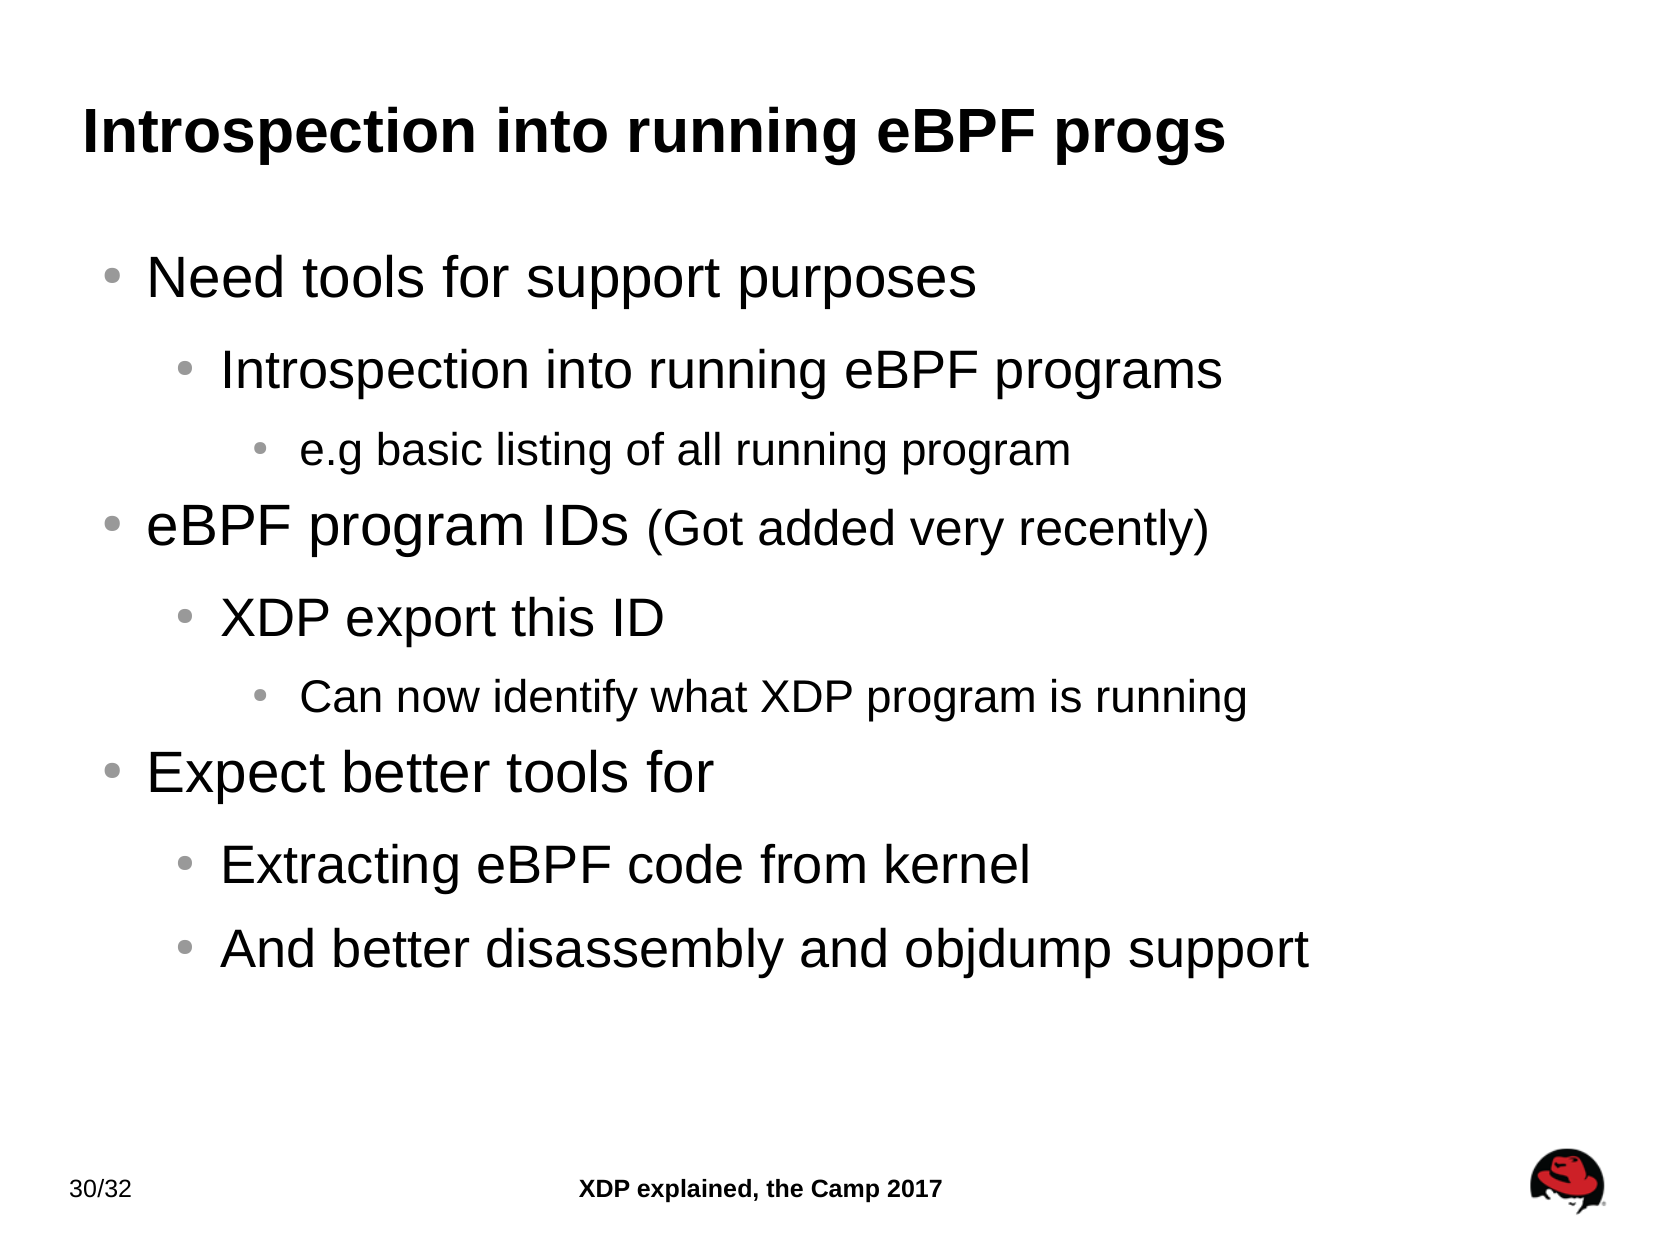

# Introspection into running eBPF progs
Need tools for support purposes
Introspection into running eBPF programs
e.g basic listing of all running program
eBPF program IDs (Got added very recently)
XDP export this ID
Can now identify what XDP program is running
Expect better tools for
Extracting eBPF code from kernel
And better disassembly and objdump support